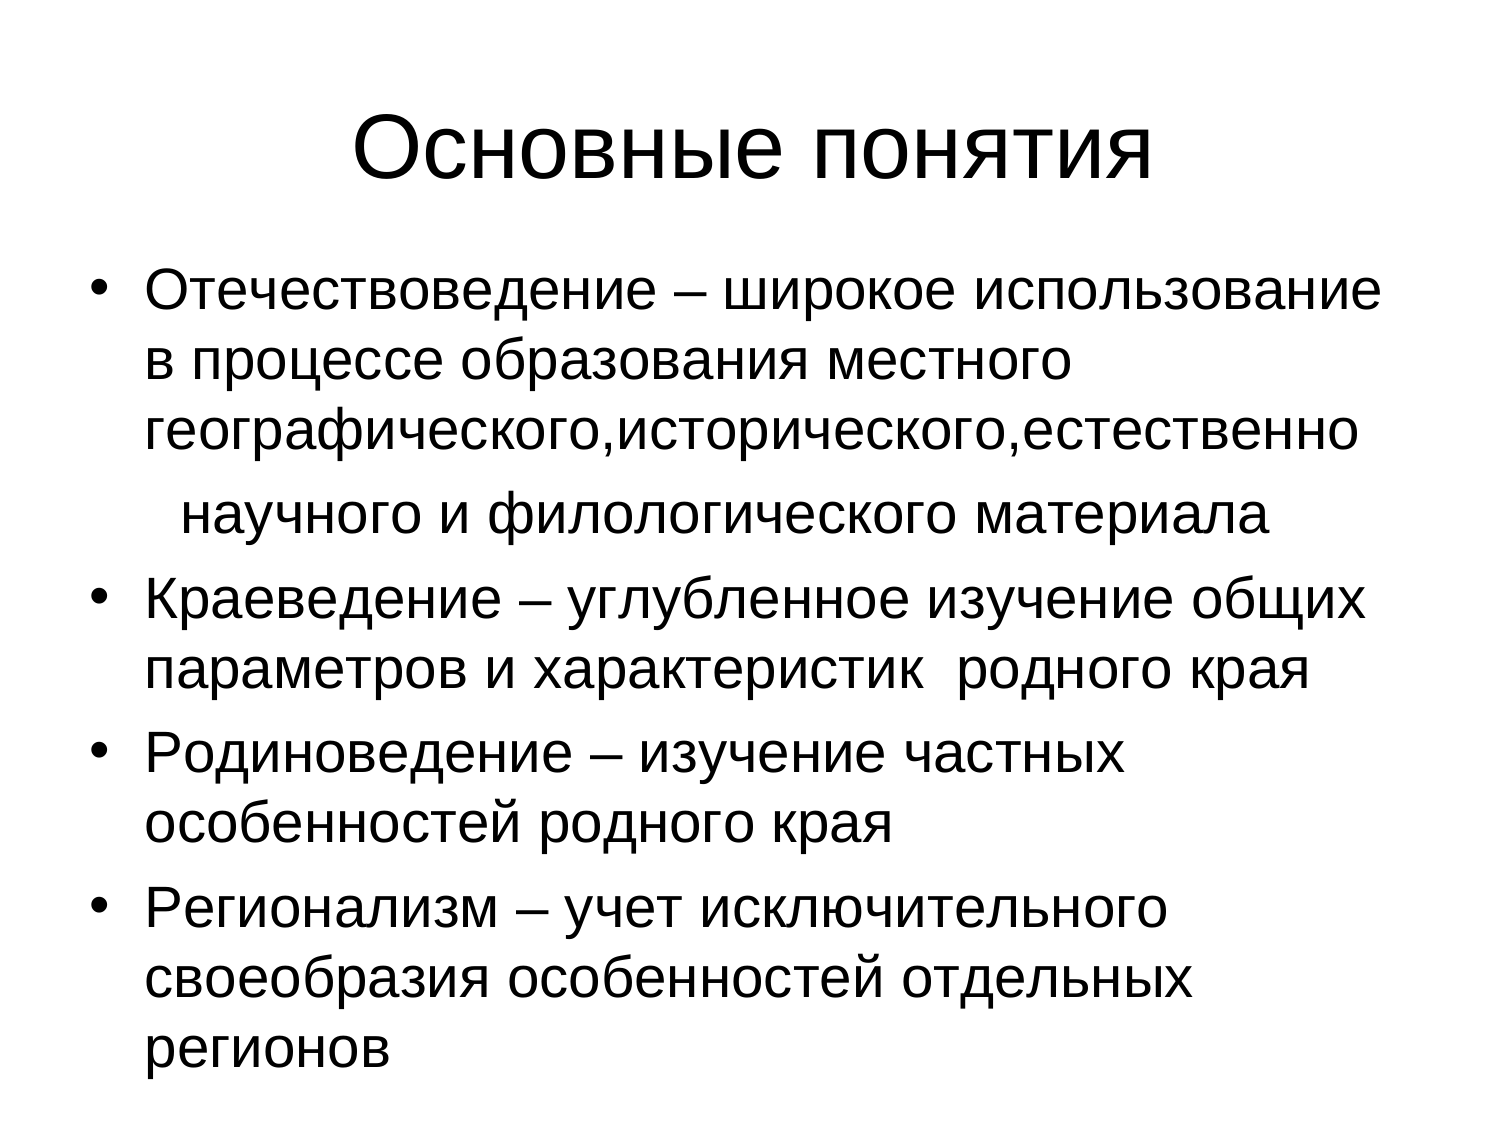

# Основные понятия
Отечествоведение – широкое использование в процессе образования местного географического,исторического,естественно
 научного и филологического материала
Краеведение – углубленное изучение общих параметров и характеристик родного края
Родиноведение – изучение частных особенностей родного края
Регионализм – учет исключительного своеобразия особенностей отдельных регионов